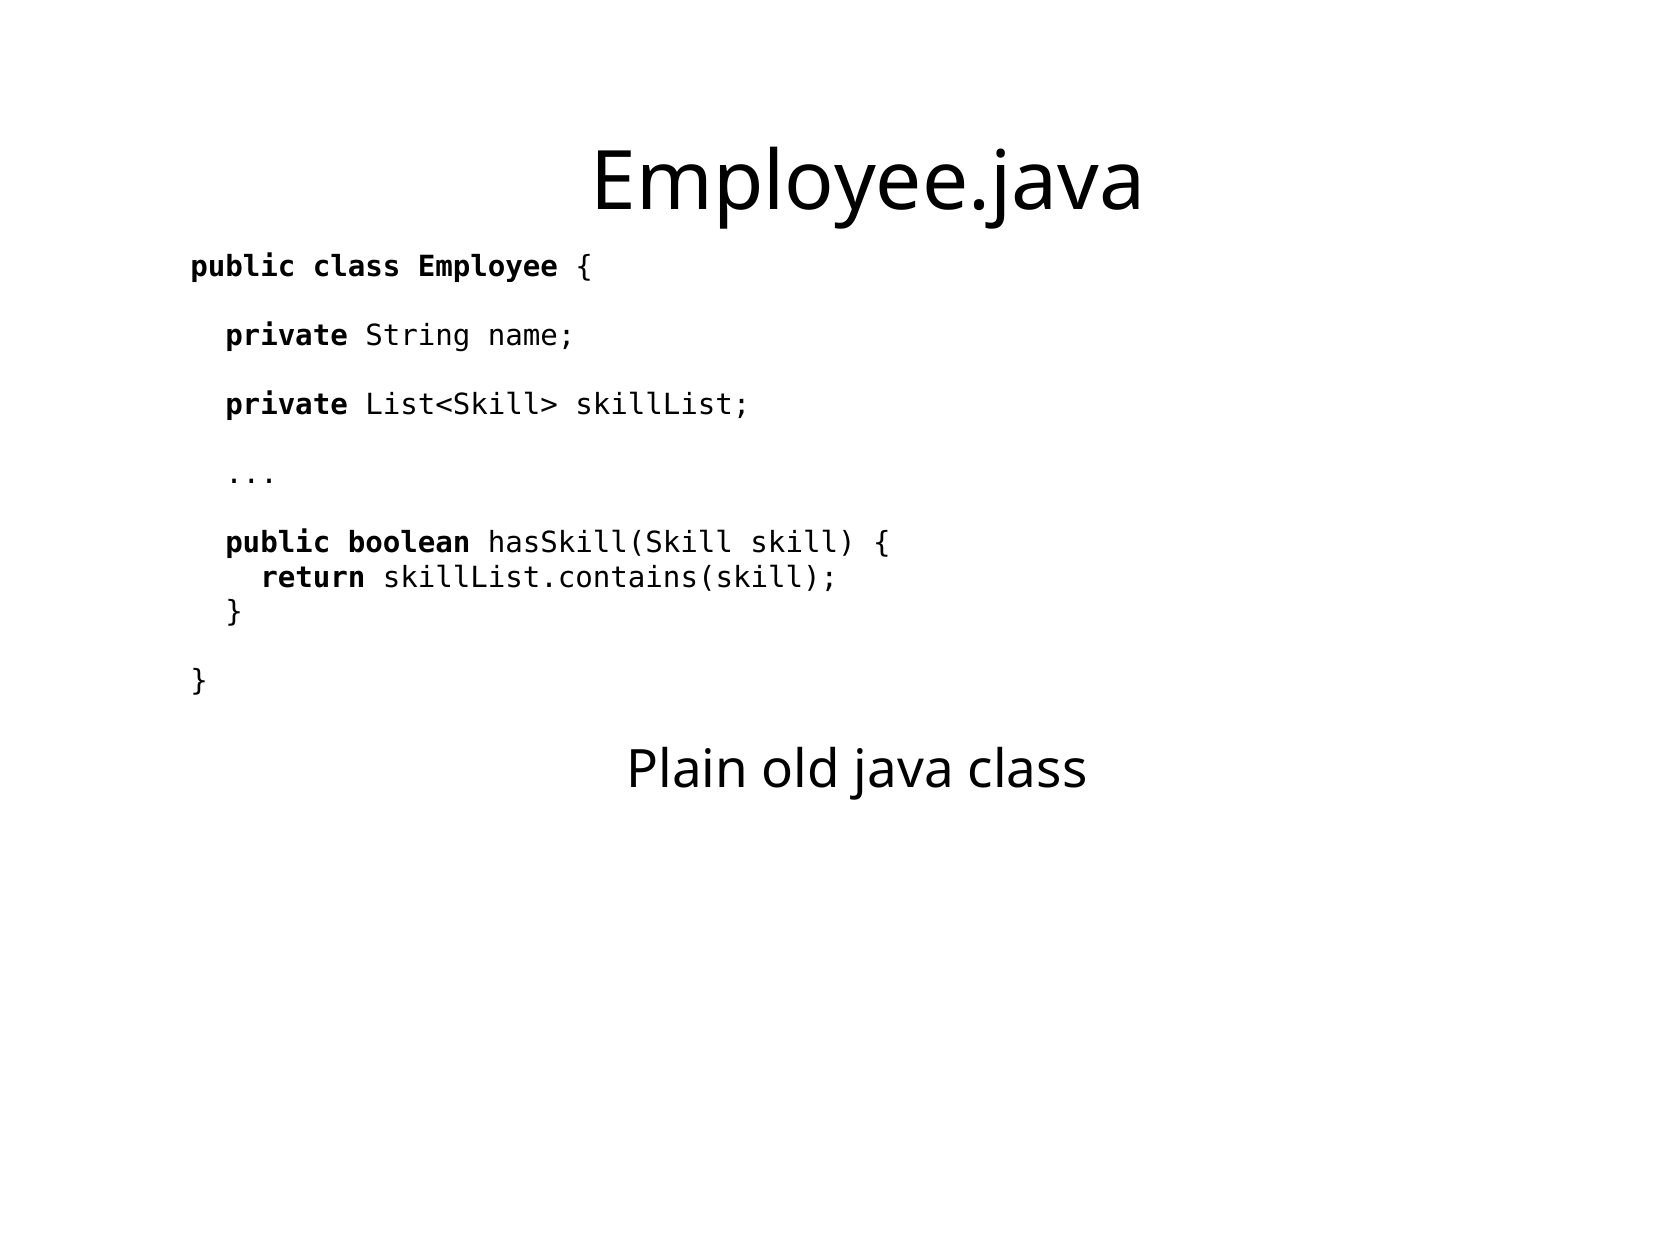

Employee.java
public class Employee {
 private String name;
 private List<Skill> skillList;
 ...
 public boolean hasSkill(Skill skill) {
 return skillList.contains(skill);
 }
}
Plain old java class